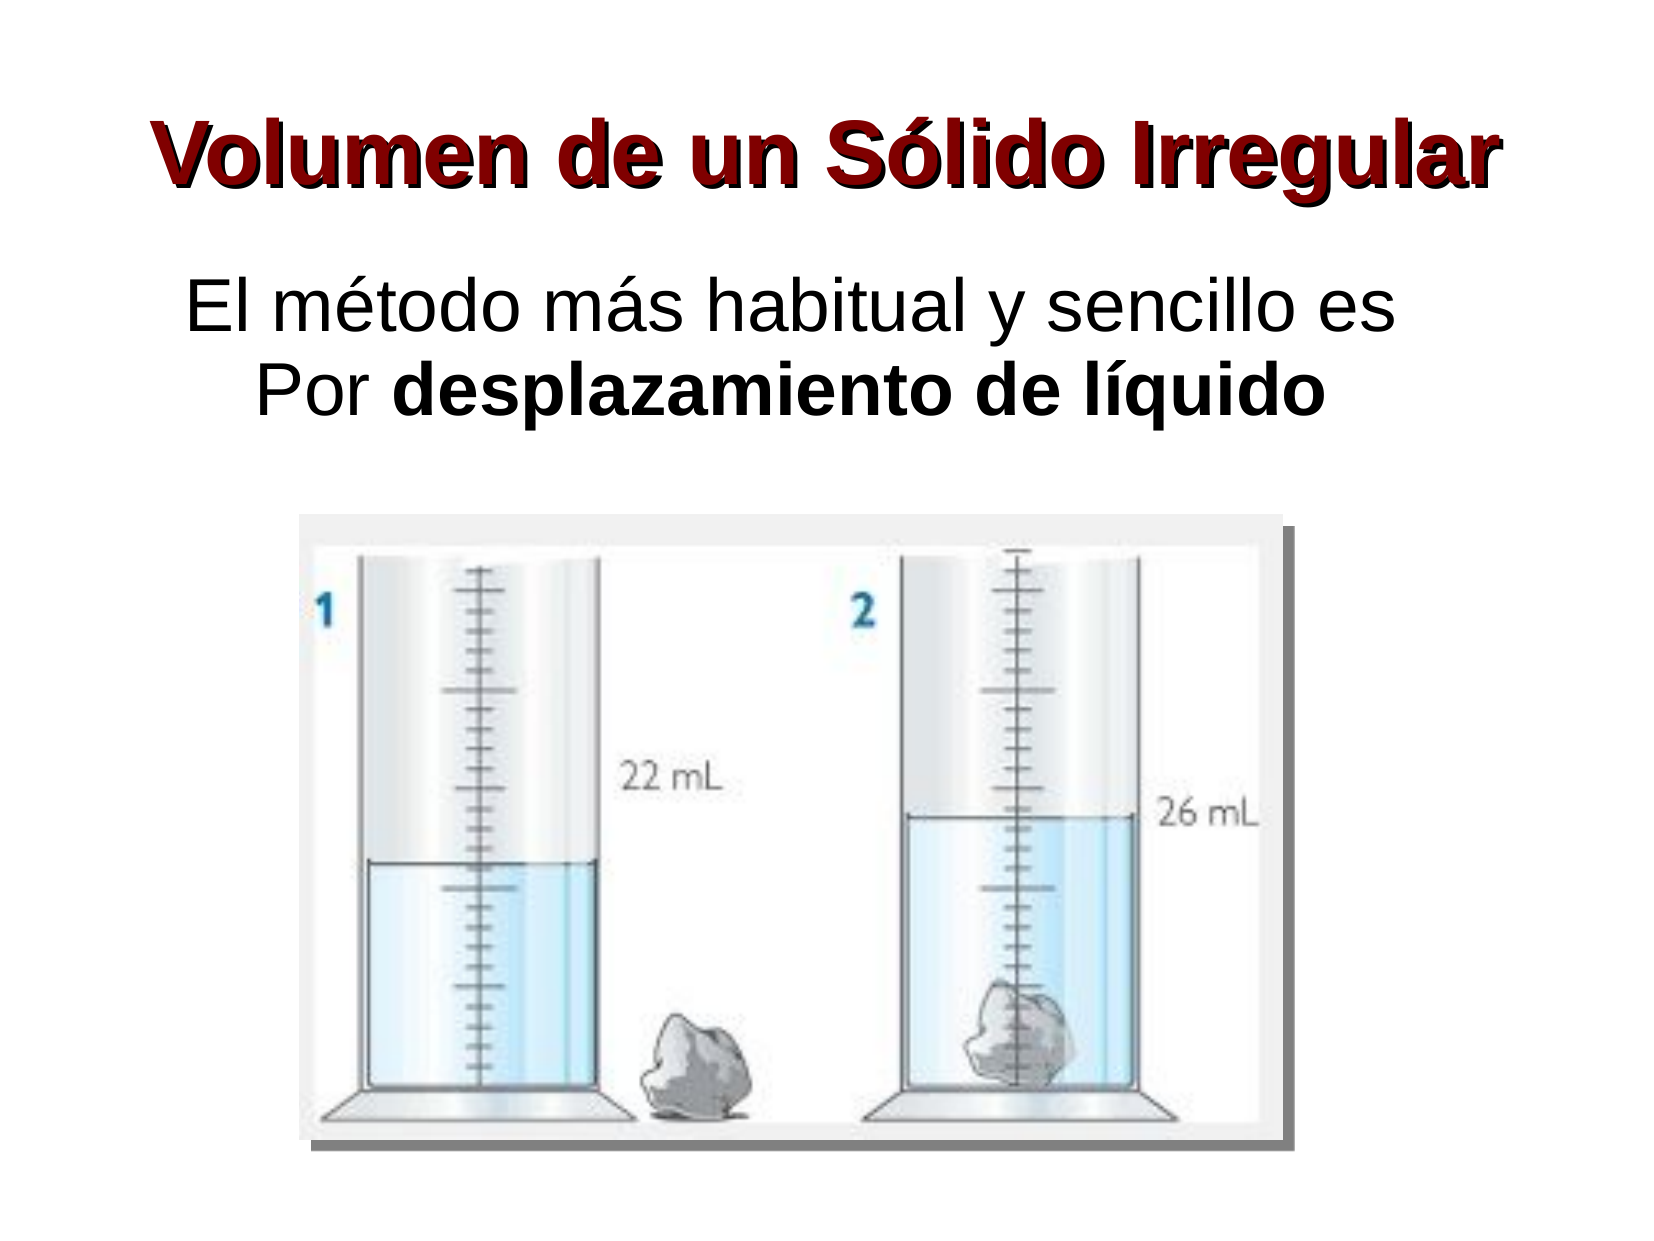

# Volumen de un Sólido Irregular
El método más habitual y sencillo es
Por desplazamiento de líquido